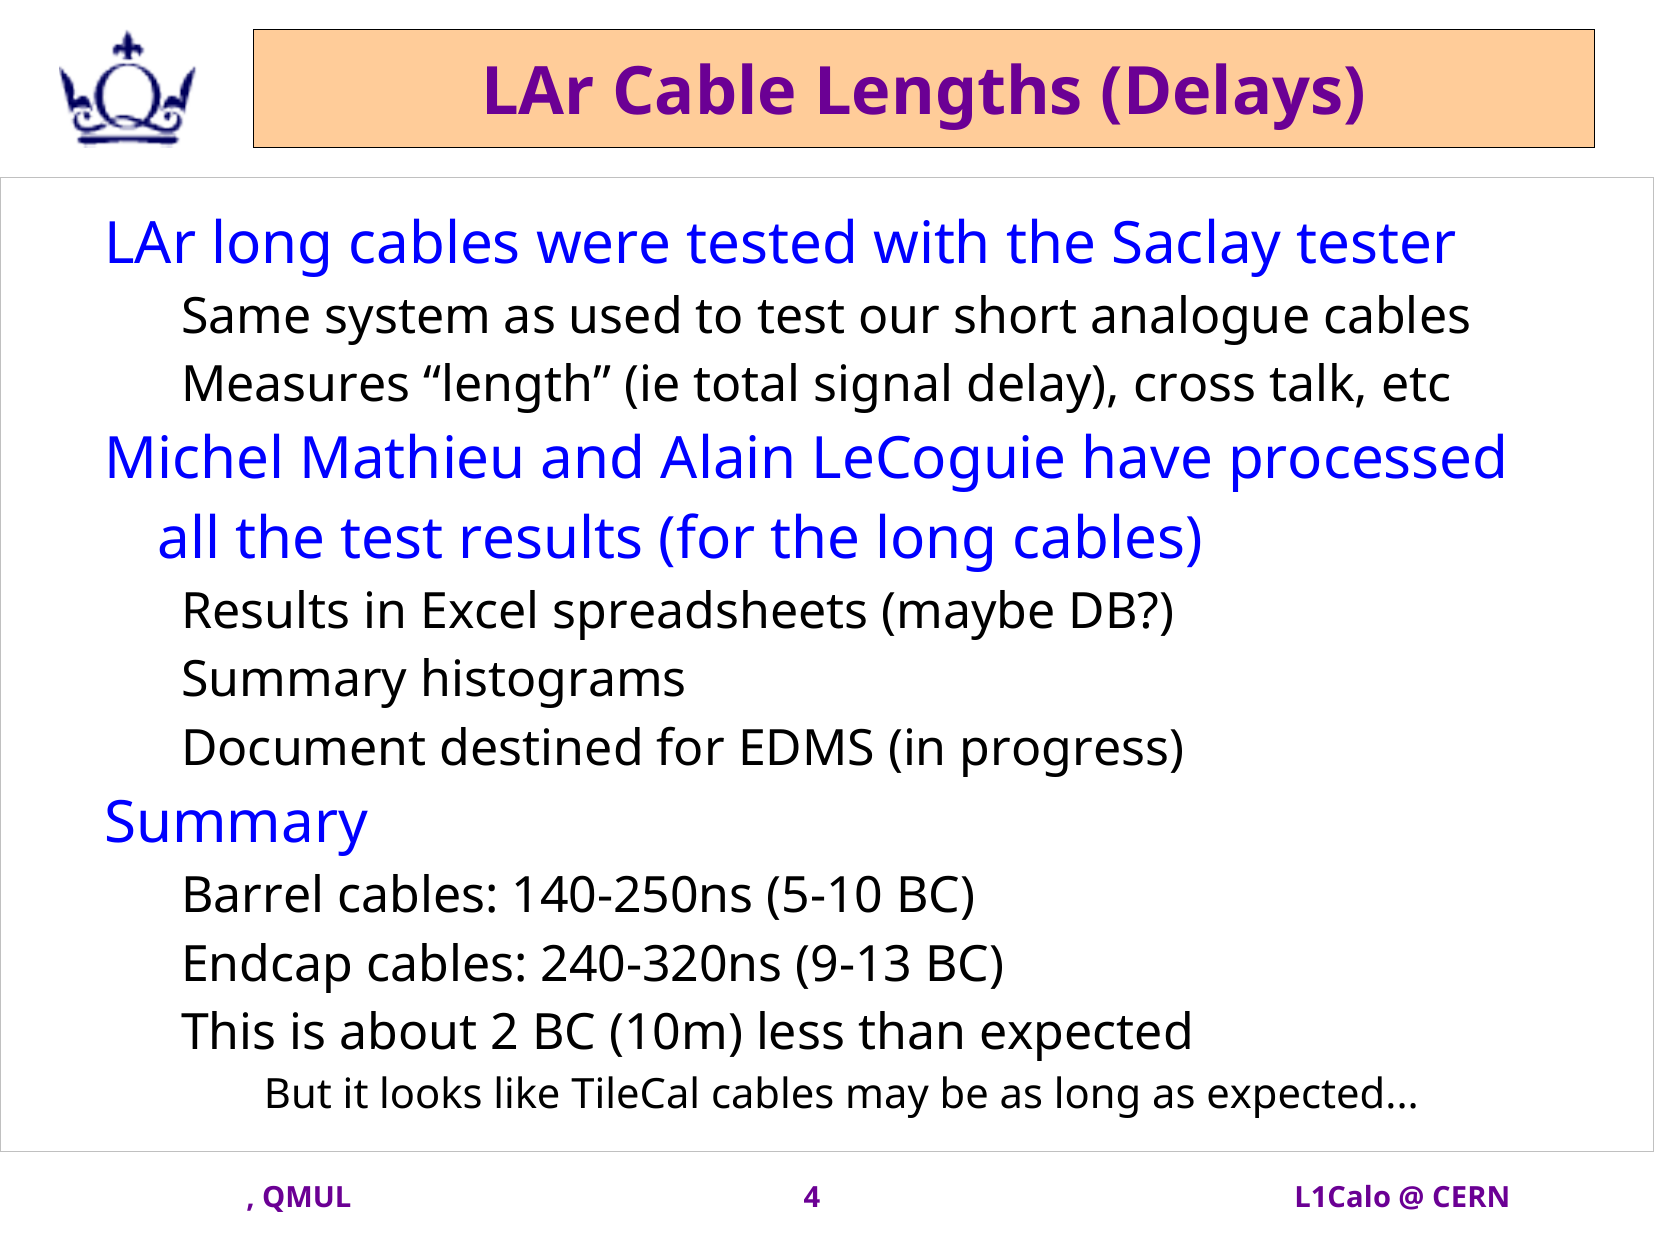

# LAr Cable Lengths (Delays)
LAr long cables were tested with the Saclay tester
Same system as used to test our short analogue cables
Measures “length” (ie total signal delay), cross talk, etc
Michel Mathieu and Alain LeCoguie have processed all the test results (for the long cables)
Results in Excel spreadsheets (maybe DB?)
Summary histograms
Document destined for EDMS (in progress)
Summary
Barrel cables: 140-250ns (5-10 BC)
Endcap cables: 240-320ns (9-13 BC)
This is about 2 BC (10m) less than expected
But it looks like TileCal cables may be as long as expected...